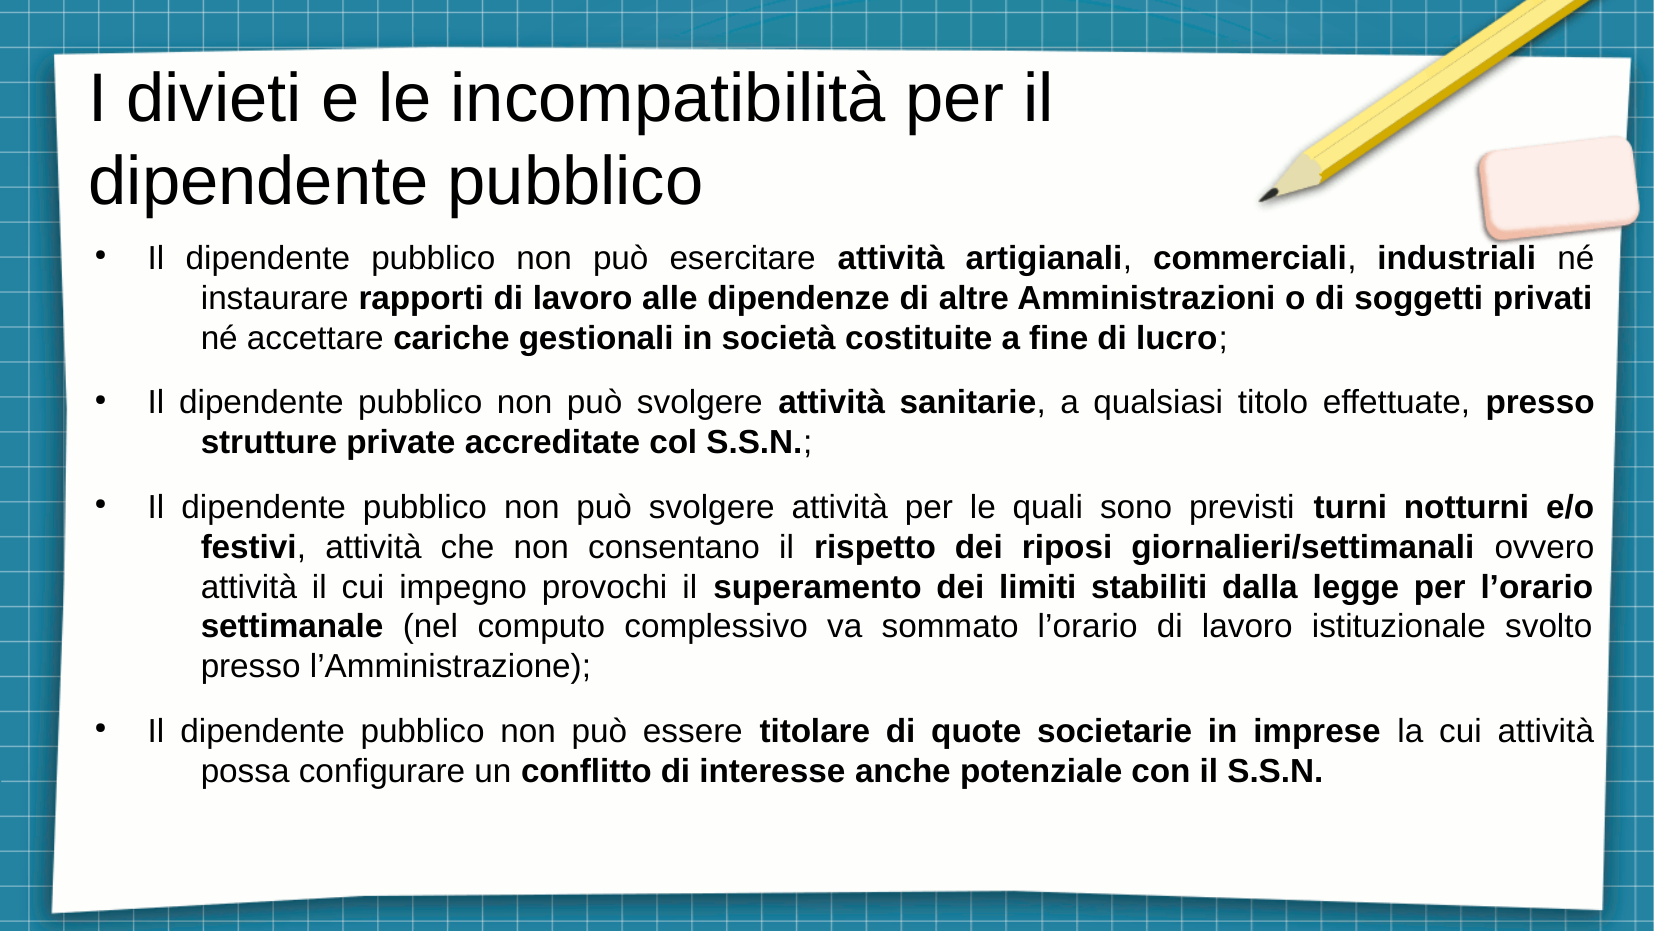

# I divieti e le incompatibilità per il dipendente pubblico
Il dipendente pubblico non può esercitare attività artigianali, commerciali, industriali né instaurare rapporti di lavoro alle dipendenze di altre Amministrazioni o di soggetti privati né accettare cariche gestionali in società costituite a fine di lucro;
Il dipendente pubblico non può svolgere attività sanitarie, a qualsiasi titolo effettuate, presso strutture private accreditate col S.S.N.;
Il dipendente pubblico non può svolgere attività per le quali sono previsti turni notturni e/o festivi, attività che non consentano il rispetto dei riposi giornalieri/settimanali ovvero attività il cui impegno provochi il superamento dei limiti stabiliti dalla legge per l’orario settimanale (nel computo complessivo va sommato l’orario di lavoro istituzionale svolto presso l’Amministrazione);
Il dipendente pubblico non può essere titolare di quote societarie in imprese la cui attività possa configurare un conflitto di interesse anche potenziale con il S.S.N.